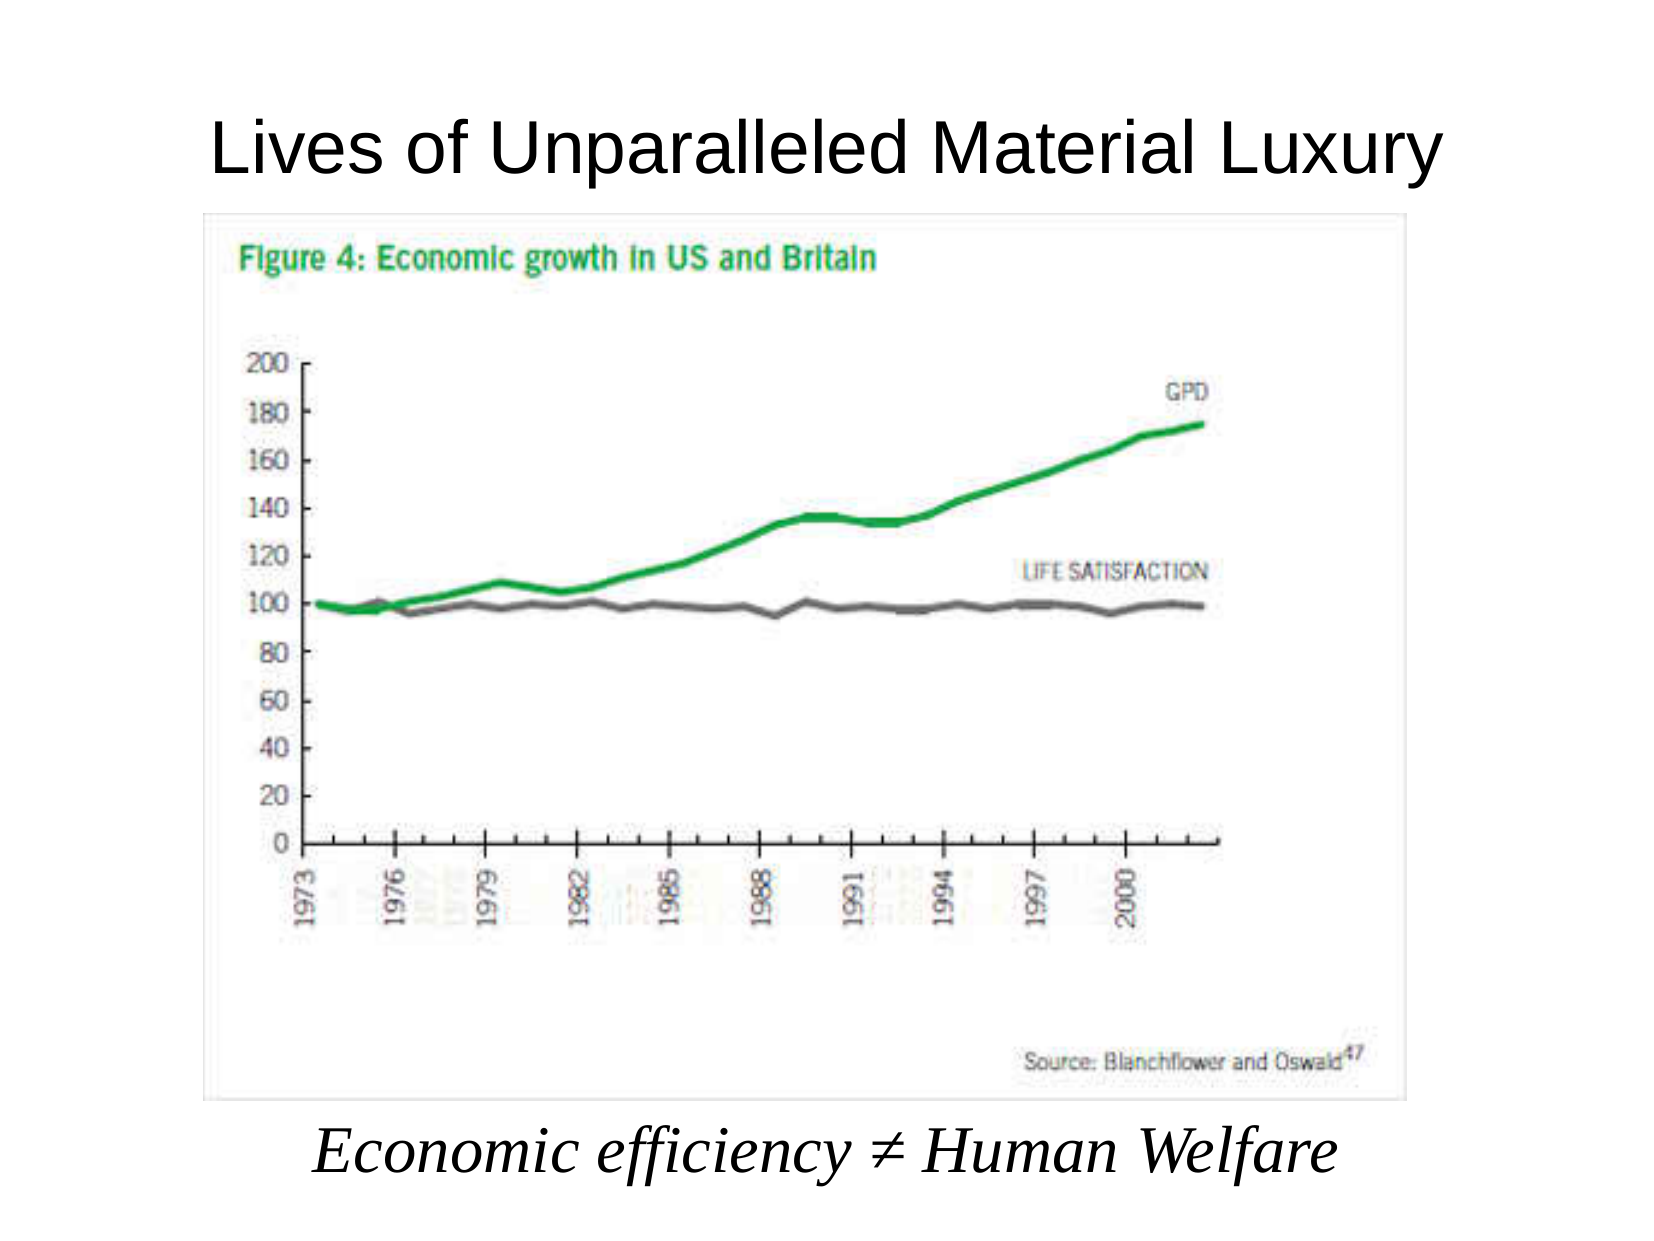

Lives of Unparalleled Material Luxury
Economic efficiency ≠ Human Welfare